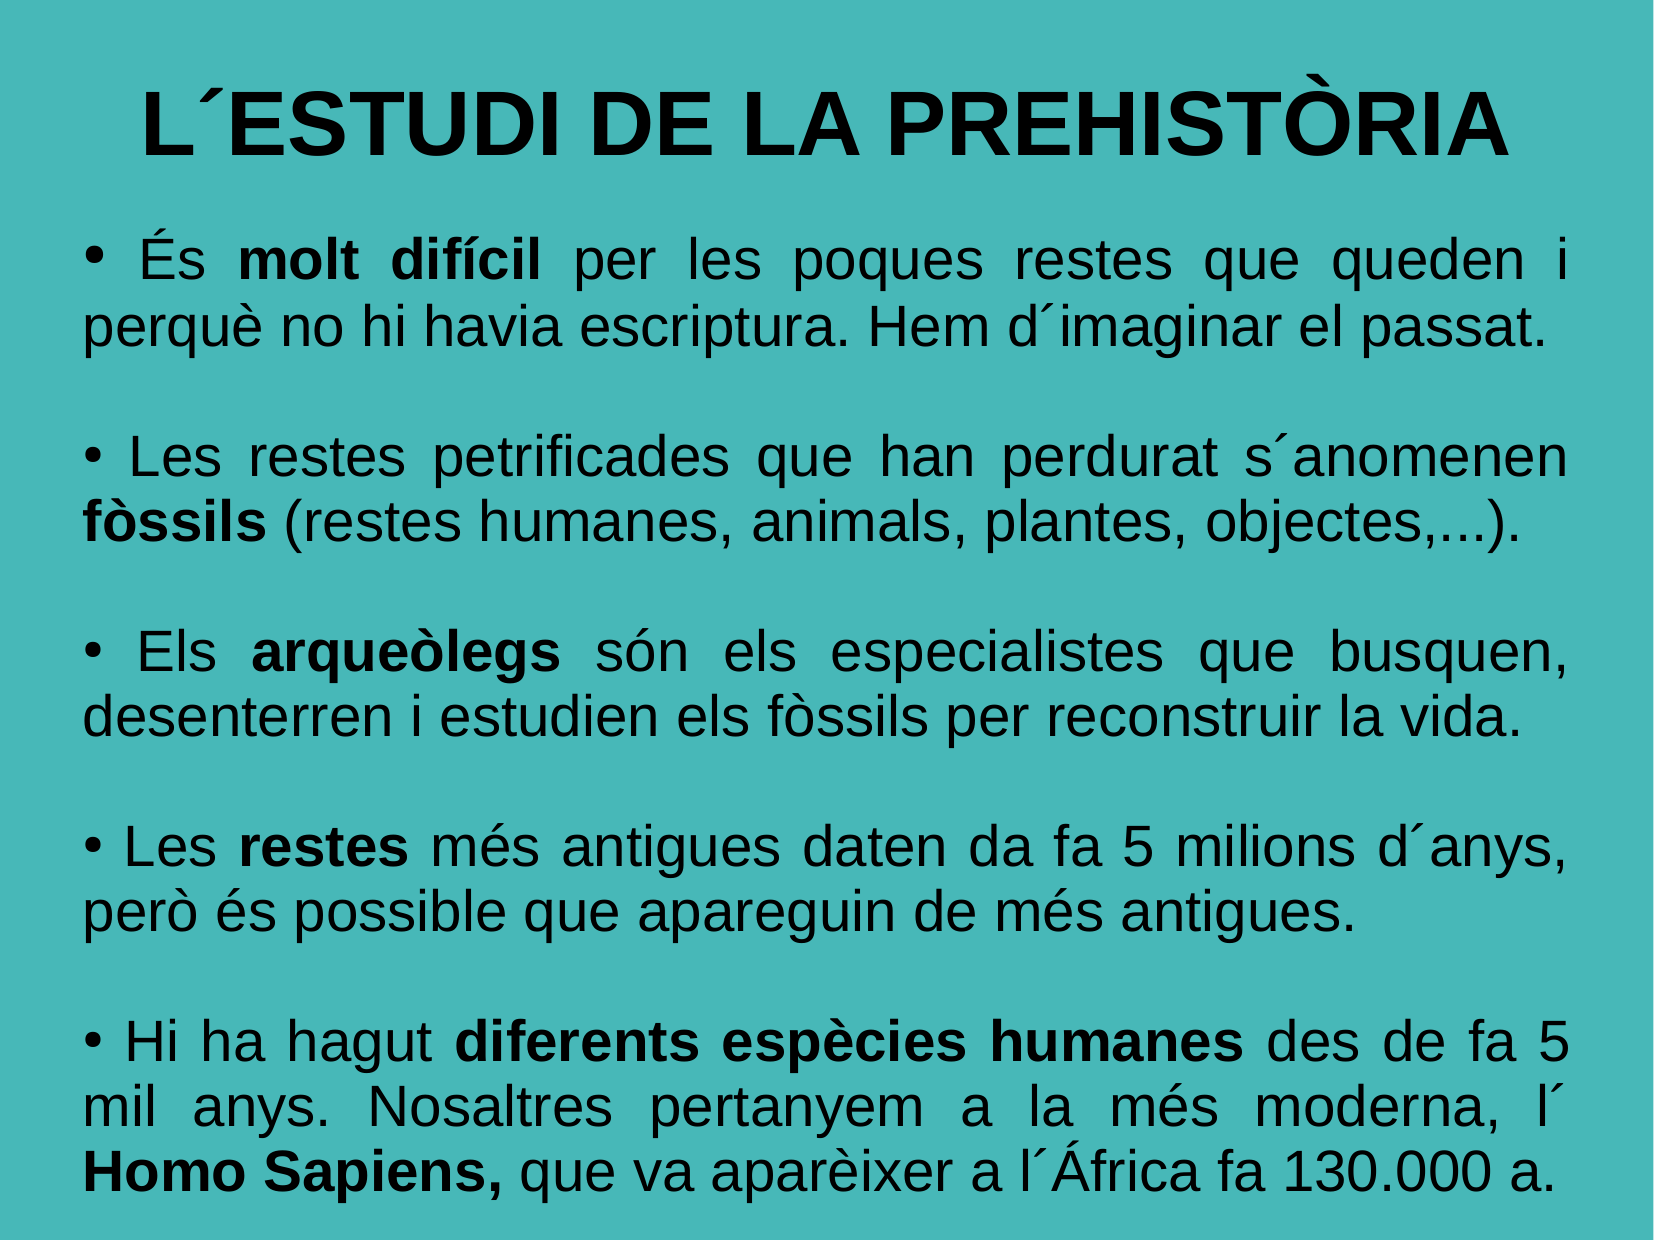

# L´ESTUDI DE LA PREHISTÒRIA
 És molt difícil per les poques restes que queden i perquè no hi havia escriptura. Hem d´imaginar el passat.
 Les restes petrificades que han perdurat s´anomenen fòssils (restes humanes, animals, plantes, objectes,...).
 Els arqueòlegs són els especialistes que busquen, desenterren i estudien els fòssils per reconstruir la vida.
 Les restes més antigues daten da fa 5 milions d´anys, però és possible que apareguin de més antigues.
 Hi ha hagut diferents espècies humanes des de fa 5 mil anys. Nosaltres pertanyem a la més moderna, l´ Homo Sapiens, que va aparèixer a l´África fa 130.000 a.